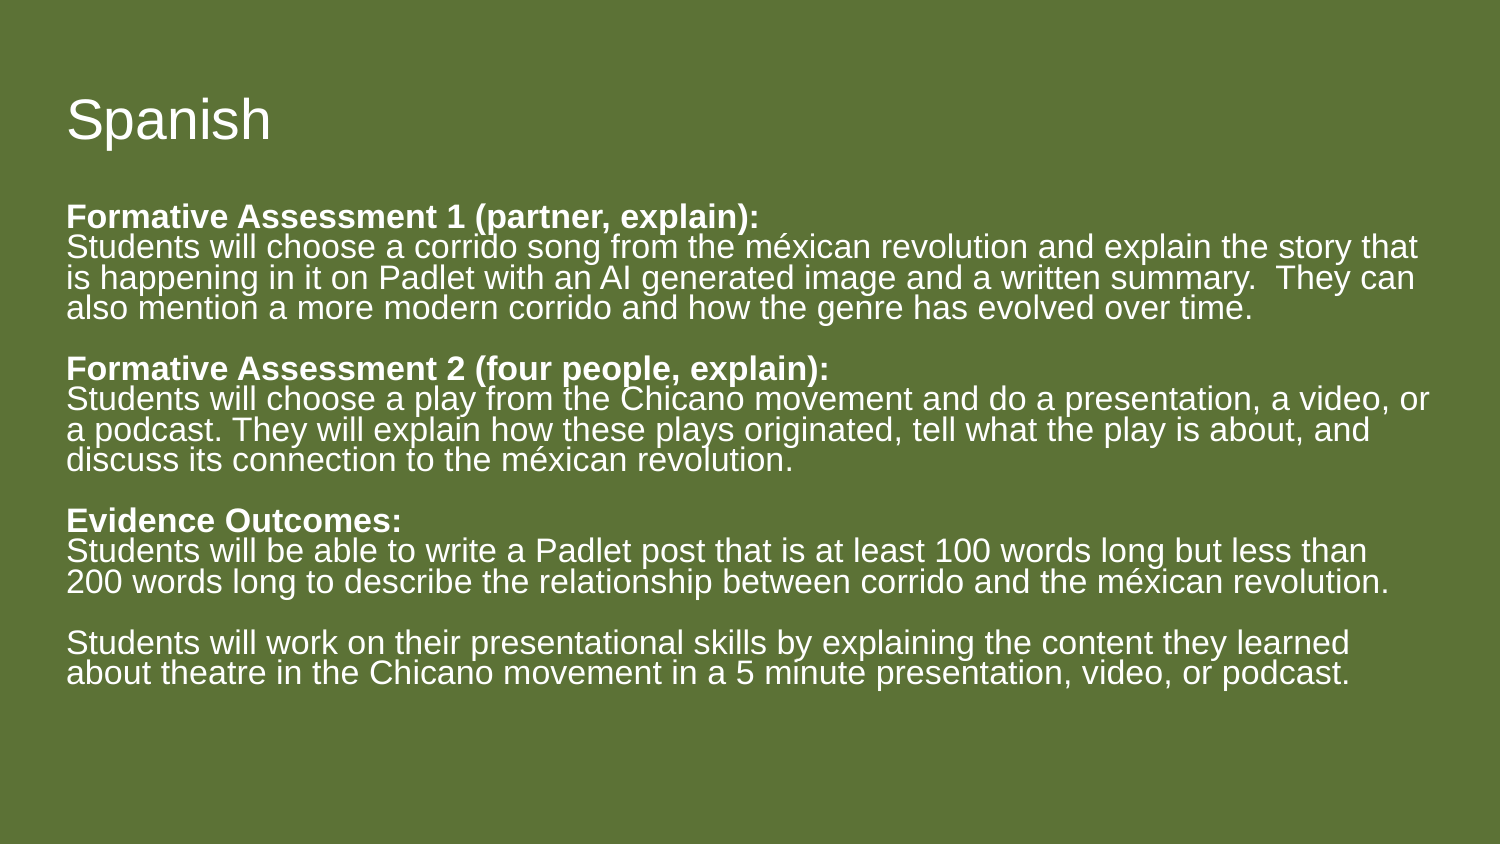

# Spanish
Formative Assessment 1 (partner, explain):
Students will choose a corrido song from the méxican revolution and explain the story that is happening in it on Padlet with an AI generated image and a written summary. They can also mention a more modern corrido and how the genre has evolved over time.
Formative Assessment 2 (four people, explain):
Students will choose a play from the Chicano movement and do a presentation, a video, or a podcast. They will explain how these plays originated, tell what the play is about, and discuss its connection to the méxican revolution.
Evidence Outcomes:
Students will be able to write a Padlet post that is at least 100 words long but less than 200 words long to describe the relationship between corrido and the méxican revolution.
Students will work on their presentational skills by explaining the content they learned about theatre in the Chicano movement in a 5 minute presentation, video, or podcast.